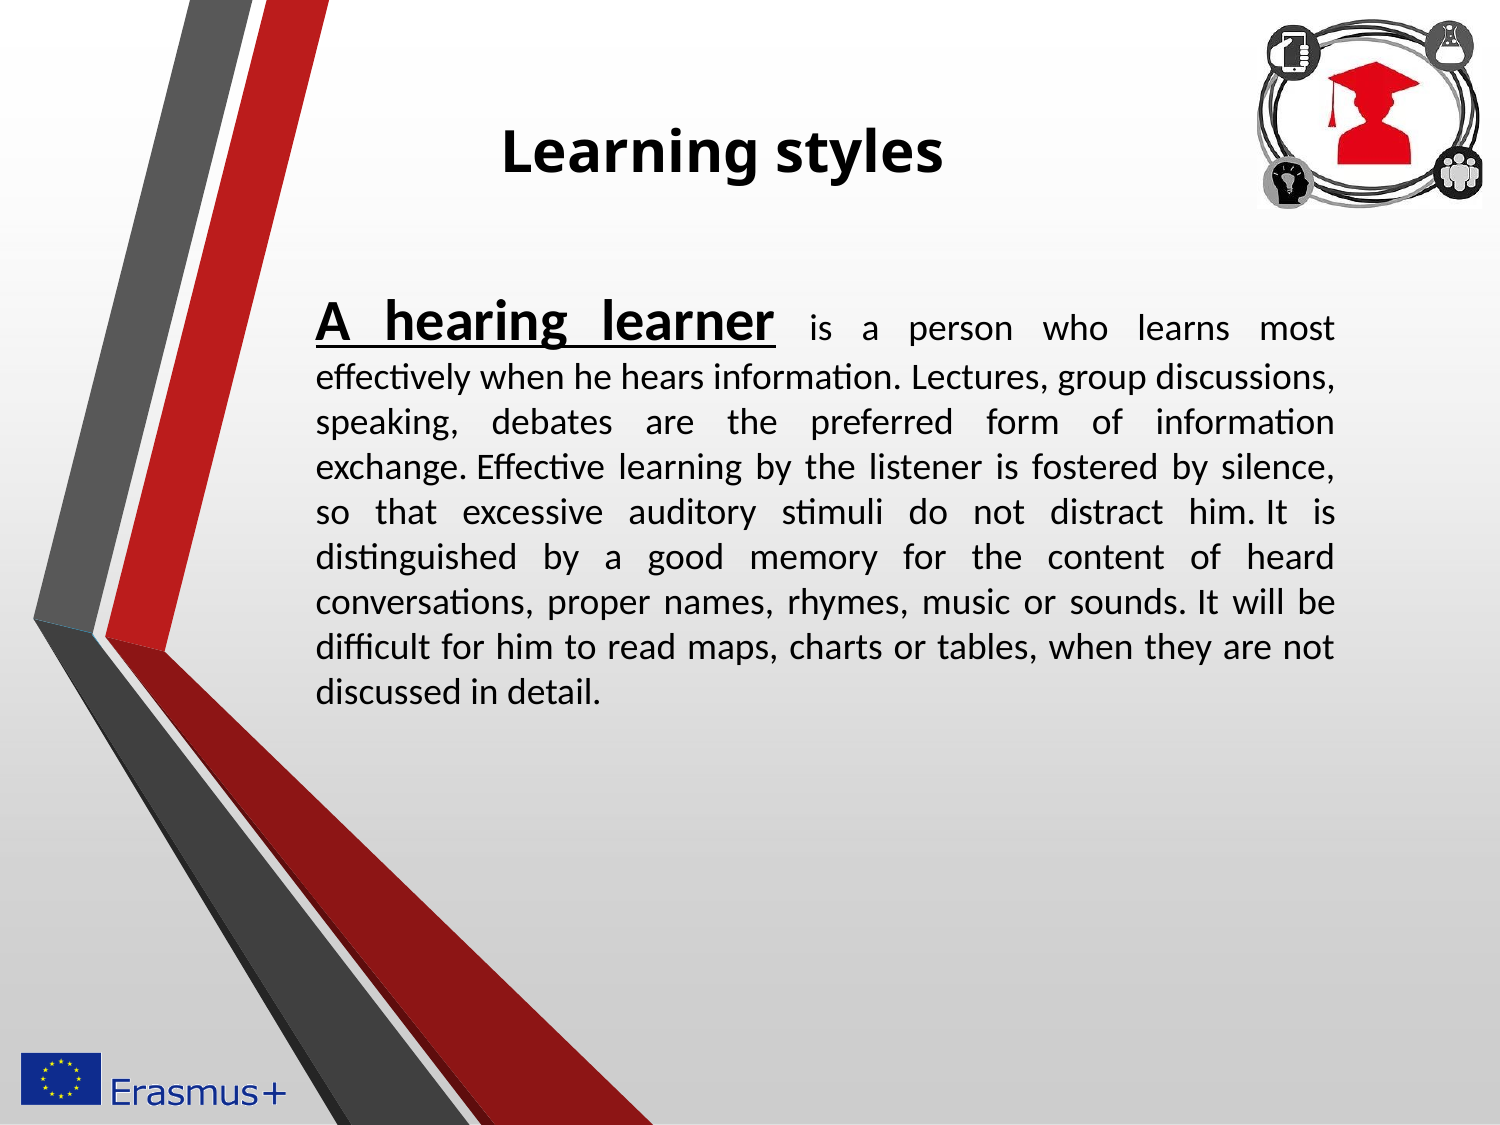

# Learning styles
A hearing learner is a person who learns most effectively when he hears information. Lectures, group discussions, speaking, debates are the preferred form of information exchange. Effective learning by the listener is fostered by silence, so that excessive auditory stimuli do not distract him. It is distinguished by a good memory for the content of heard conversations, proper names, rhymes, music or sounds. It will be difficult for him to read maps, charts or tables, when they are not discussed in detail.